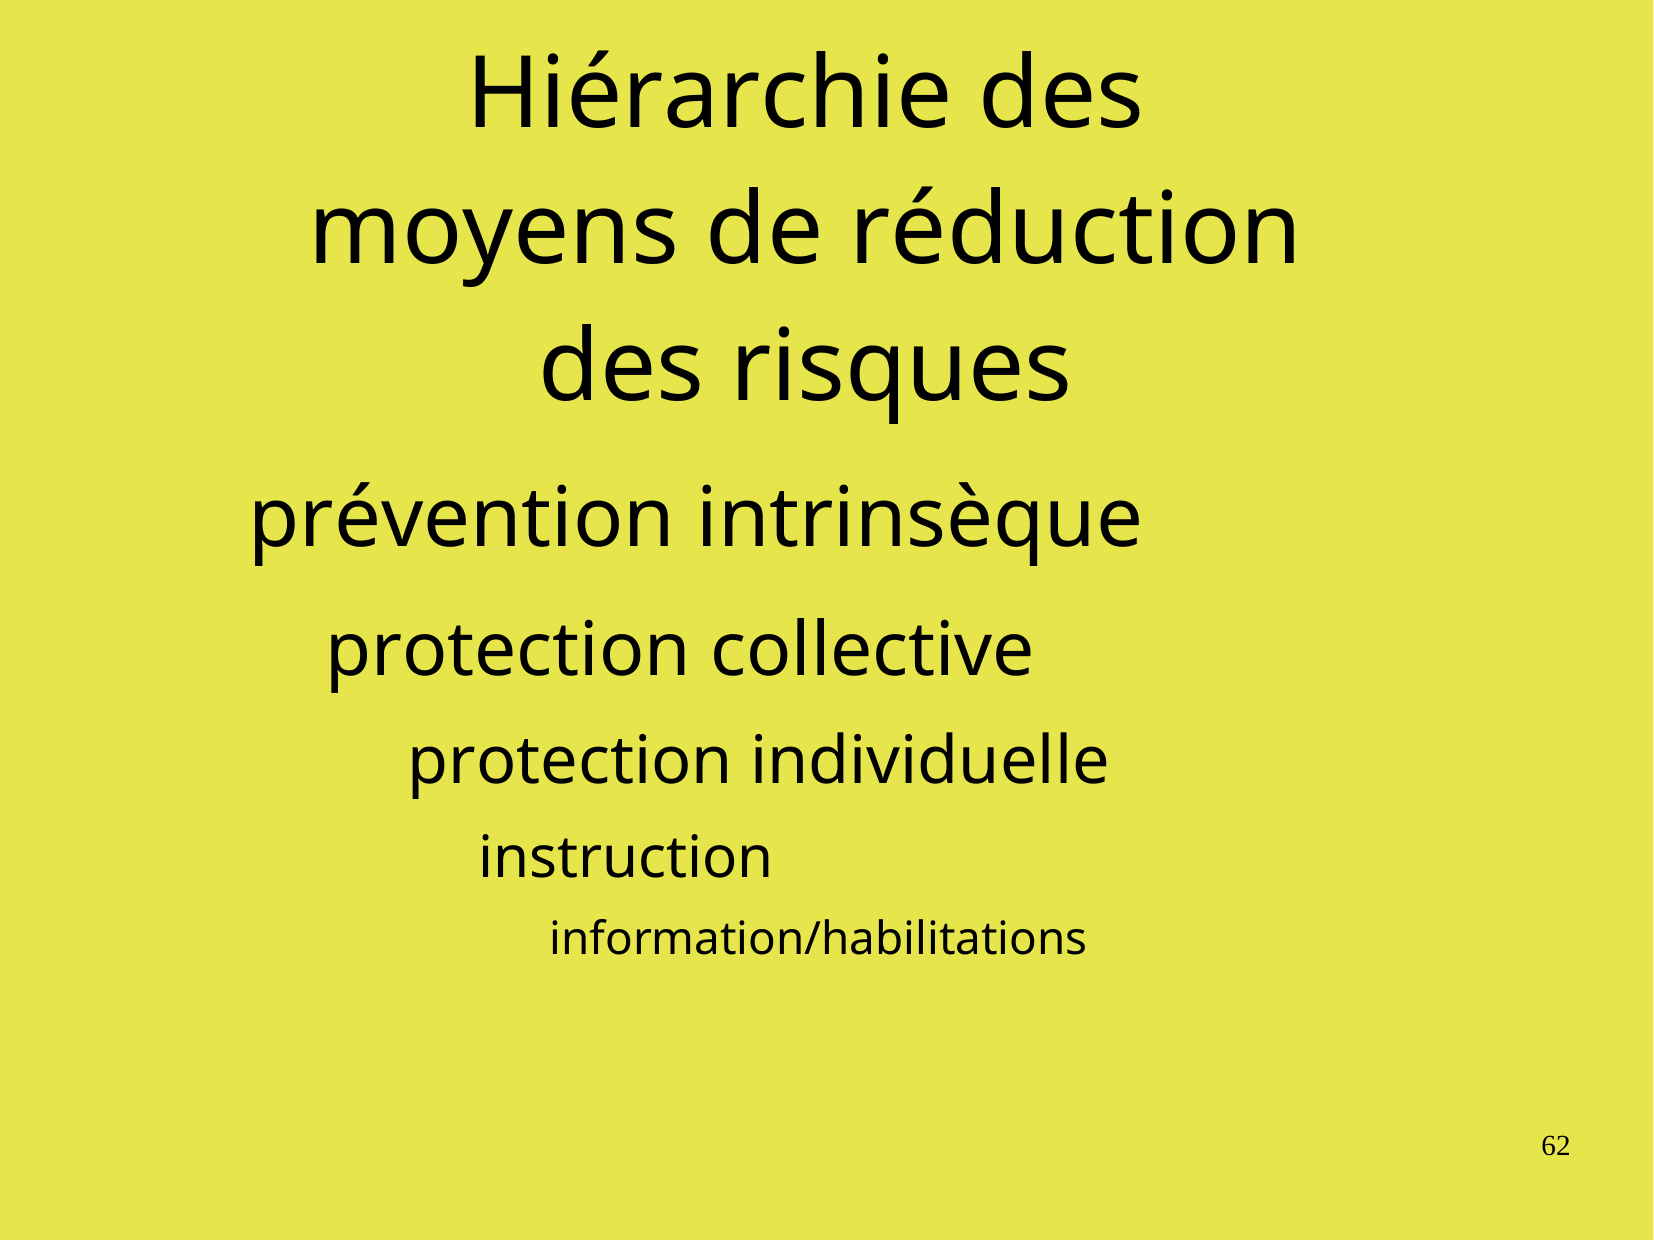

# Hiérarchie des moyens de réduction des risques
prévention intrinsèque
protection collective
protection individuelle
instruction
information/habilitations
62